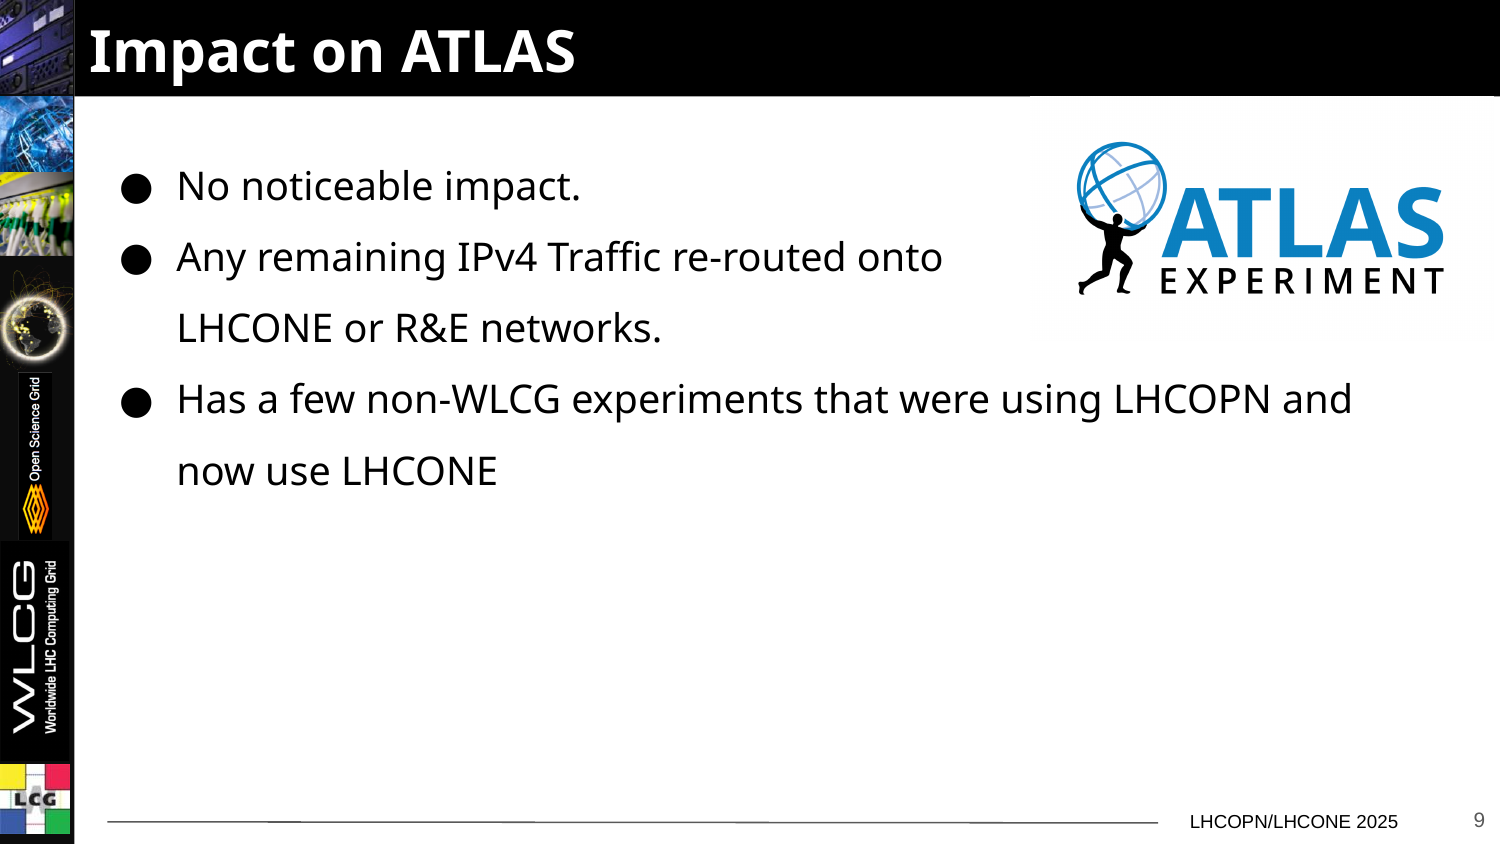

# Impact on ATLAS
No noticeable impact.
Any remaining IPv4 Traffic re-routed onto
LHCONE or R&E networks.
Has a few non-WLCG experiments that were using LHCOPN and now use LHCONE